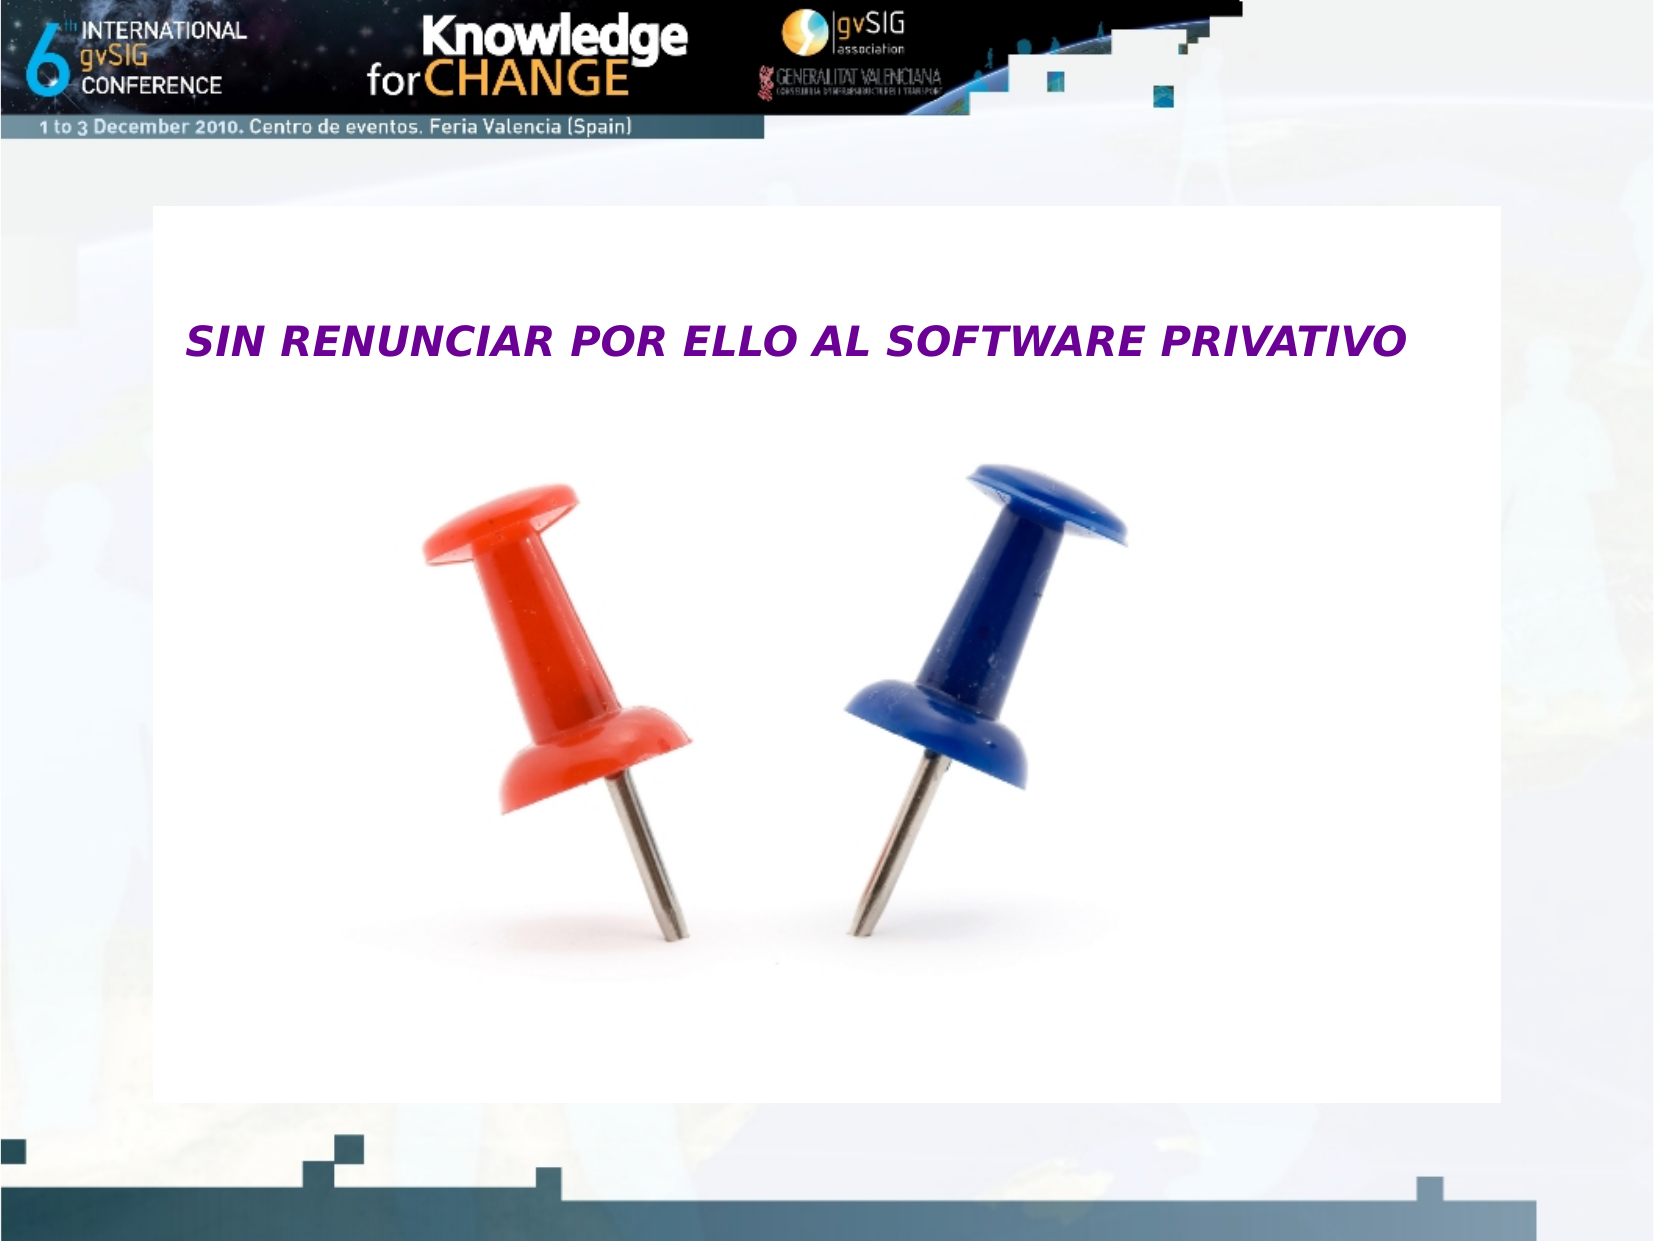

SIN RENUNCIAR POR ELLO AL SOFTWARE PRIVATIVO